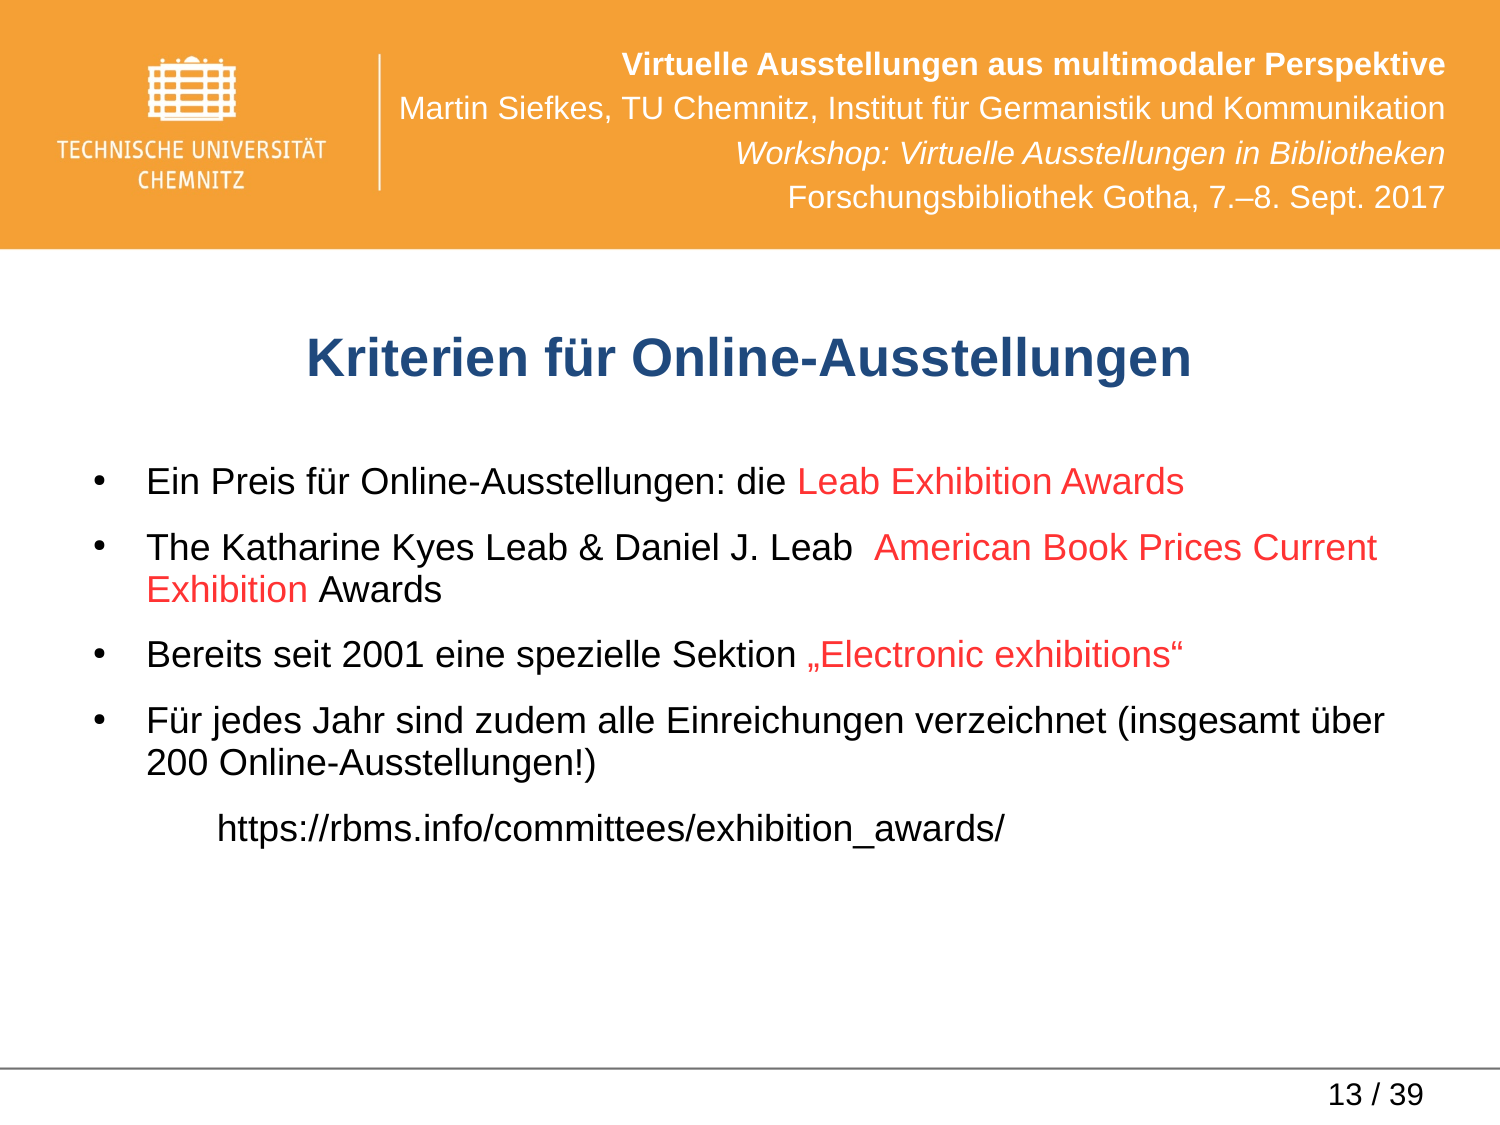

#
Kriterien für Online-Ausstellungen
Ein Preis für Online-Ausstellungen: die Leab Exhibition Awards
The Katharine Kyes Leab & Daniel J. Leab American Book Prices Current Exhibition Awards
Bereits seit 2001 eine spezielle Sektion „Electronic exhibitions“
Für jedes Jahr sind zudem alle Einreichungen verzeichnet (insgesamt über 200 Online-Ausstellungen!)
https://rbms.info/committees/exhibition_awards/